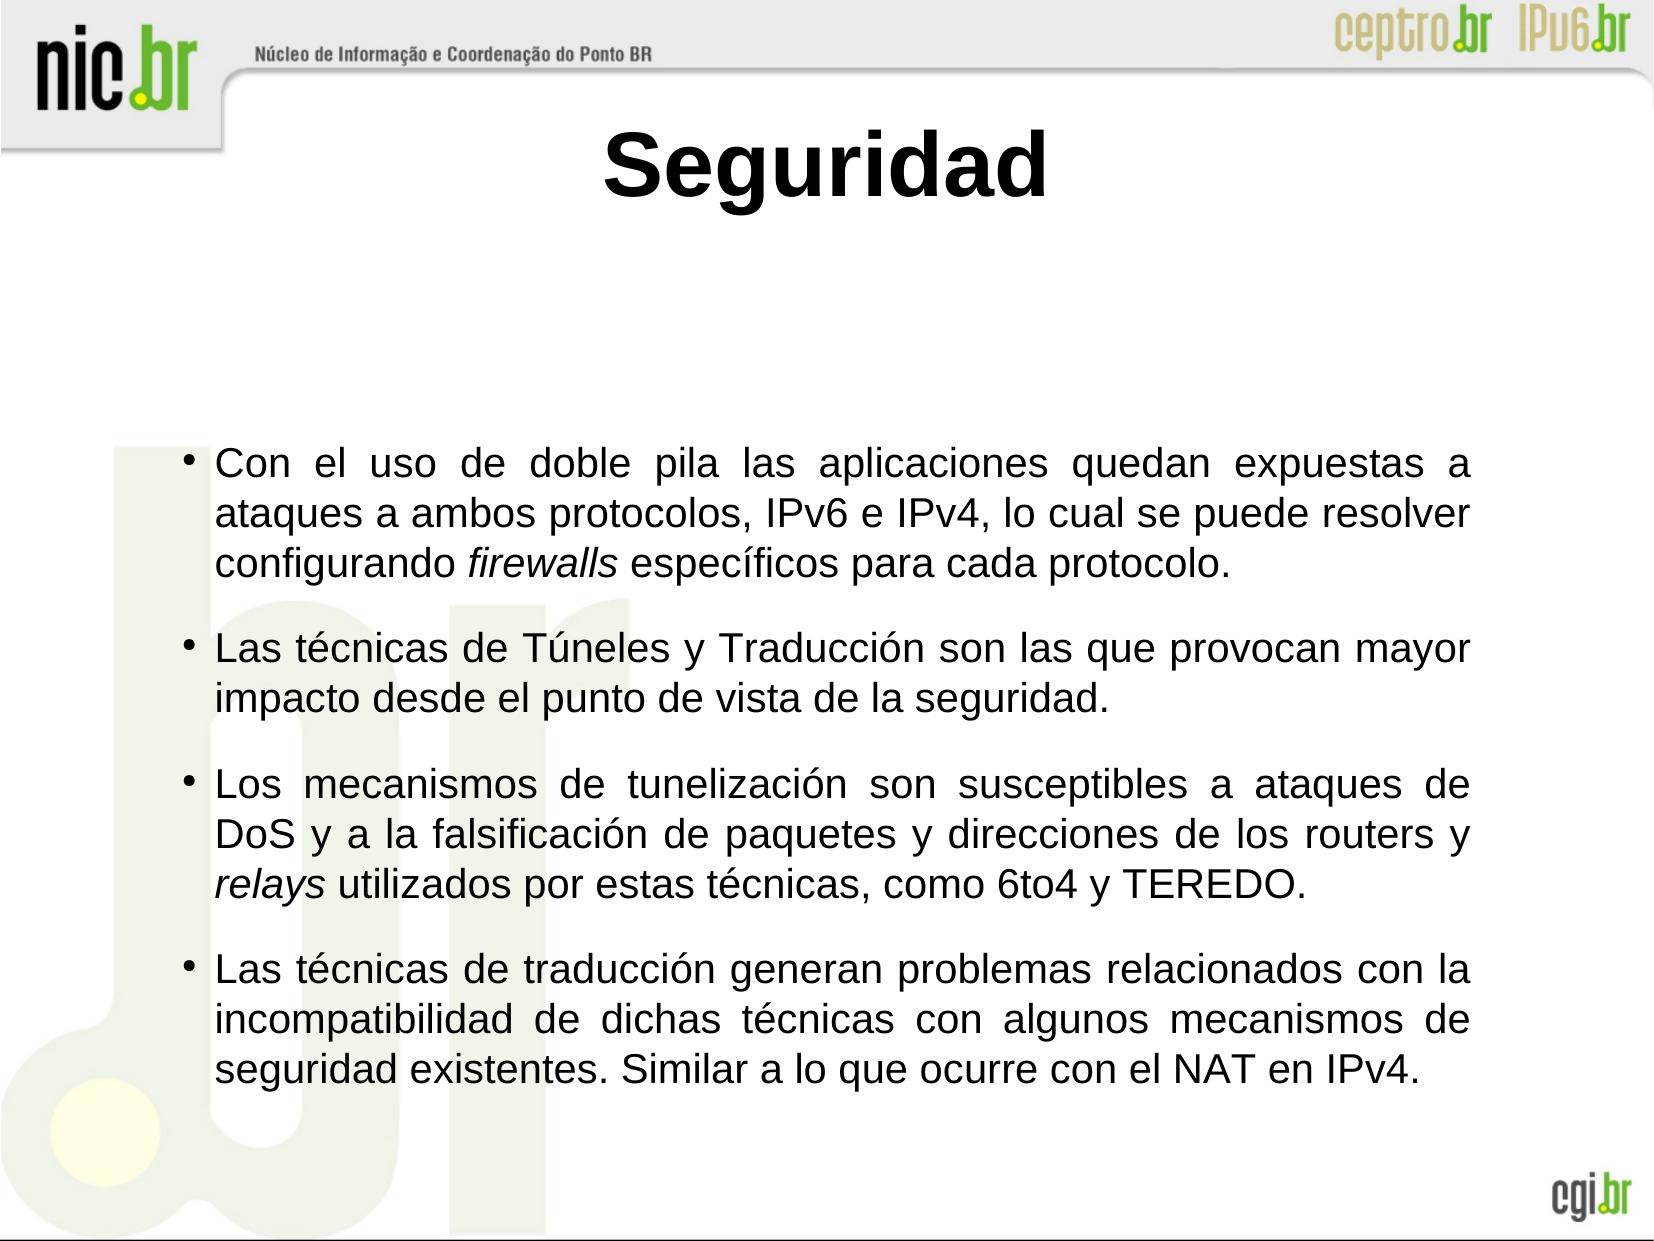

Seguridad
Con el uso de doble pila las aplicaciones quedan expuestas a ataques a ambos protocolos, IPv6 e IPv4, lo cual se puede resolver configurando firewalls específicos para cada protocolo.
Las técnicas de Túneles y Traducción son las que provocan mayor impacto desde el punto de vista de la seguridad.
Los mecanismos de tunelización son susceptibles a ataques de DoS y a la falsificación de paquetes y direcciones de los routers y relays utilizados por estas técnicas, como 6to4 y TEREDO.
Las técnicas de traducción generan problemas relacionados con la incompatibilidad de dichas técnicas con algunos mecanismos de seguridad existentes. Similar a lo que ocurre con el NAT en IPv4.